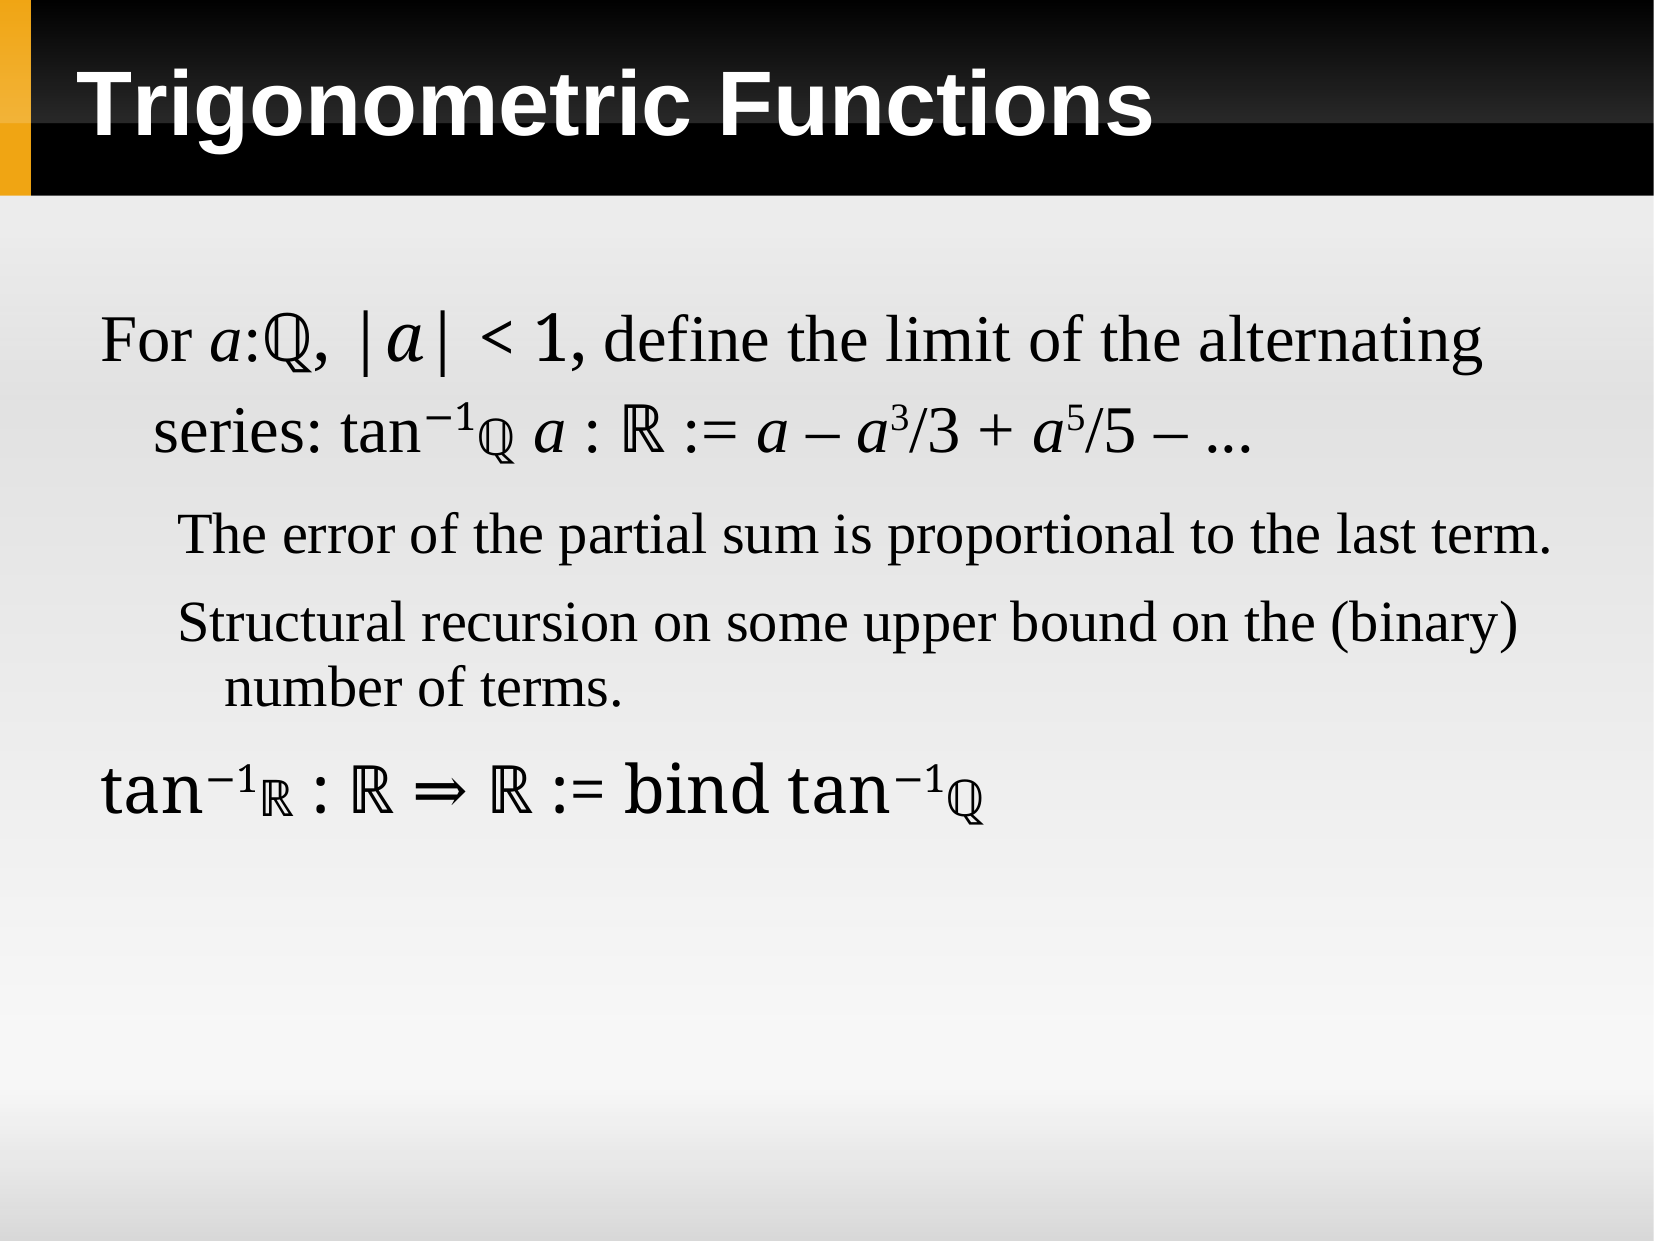

# Trigonometric Functions
For a:ℚ, |a| < 1, define the limit of the alternating series: tan−1ℚ a : ℝ := a – a3/3 + a5/5 – ...
The error of the partial sum is proportional to the last term.
Structural recursion on some upper bound on the (binary) number of terms.
tan−1ℝ : ℝ ⇒ ℝ := bind tan−1ℚ